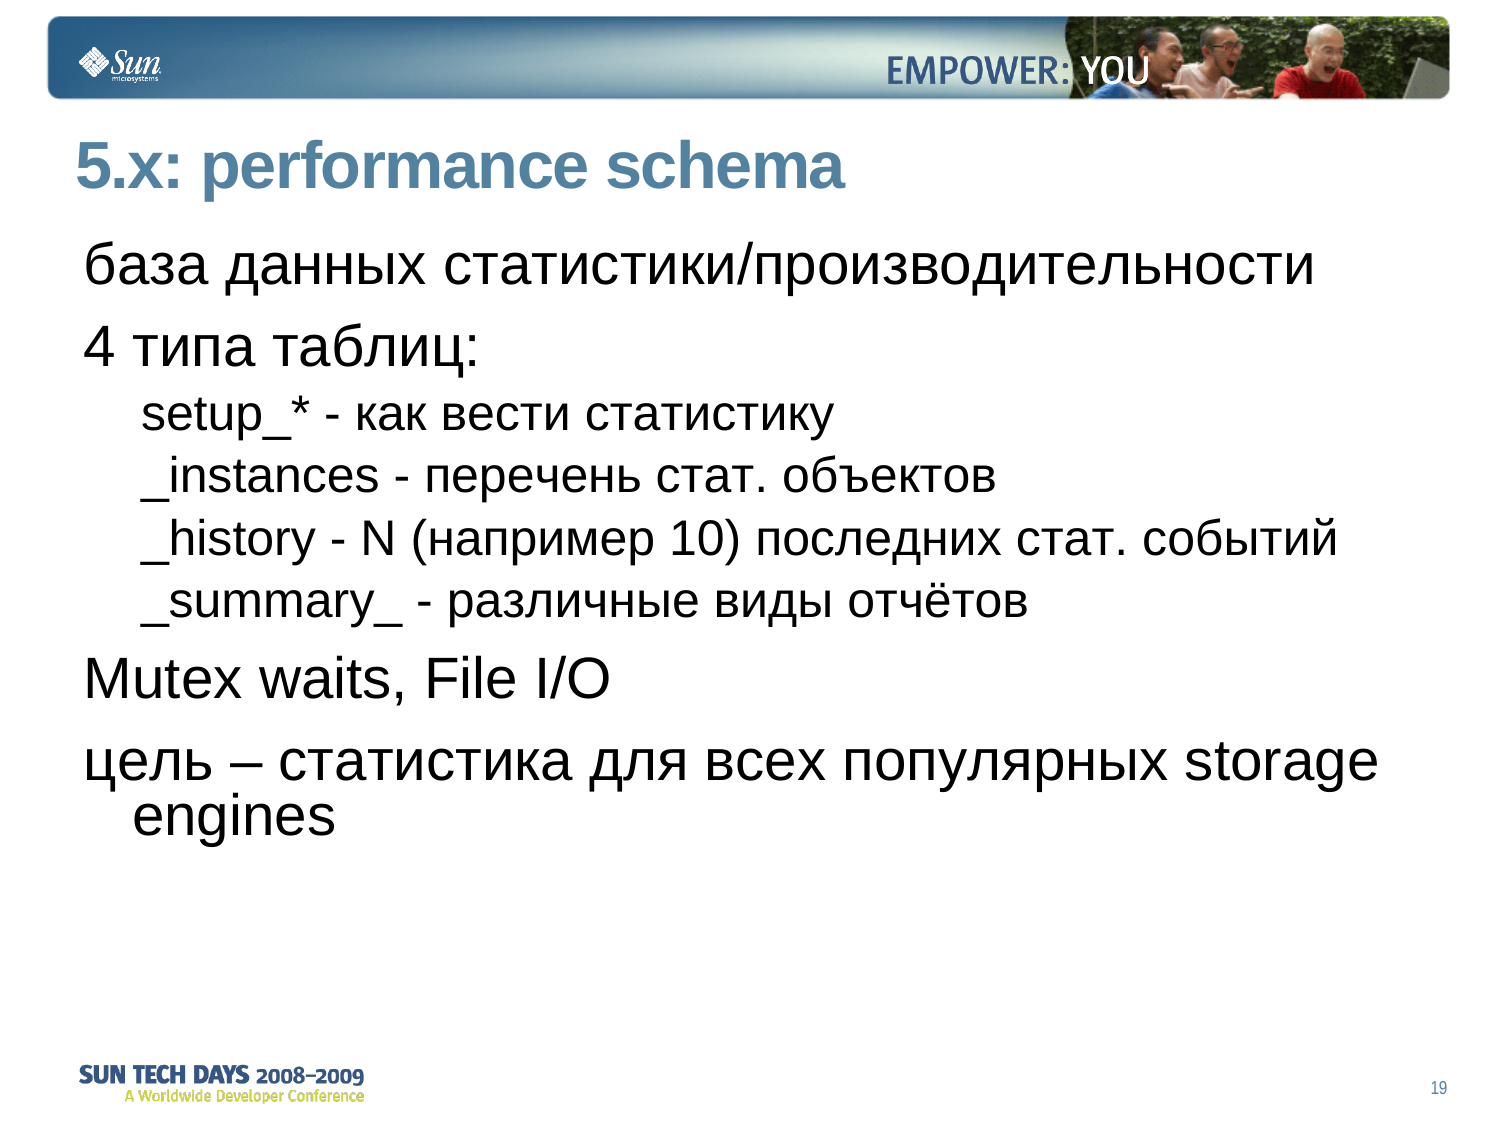

# 5.x: performance schema
база данных статистики/производительности
4 типа таблиц:
setup_* - как вести статистику
_instances - перечень стат. объектов
_history - N (например 10) последних стат. событий
_summary_ - различные виды отчётов
Mutex waits, File I/O
цель – статистика для всех популярных storage engines